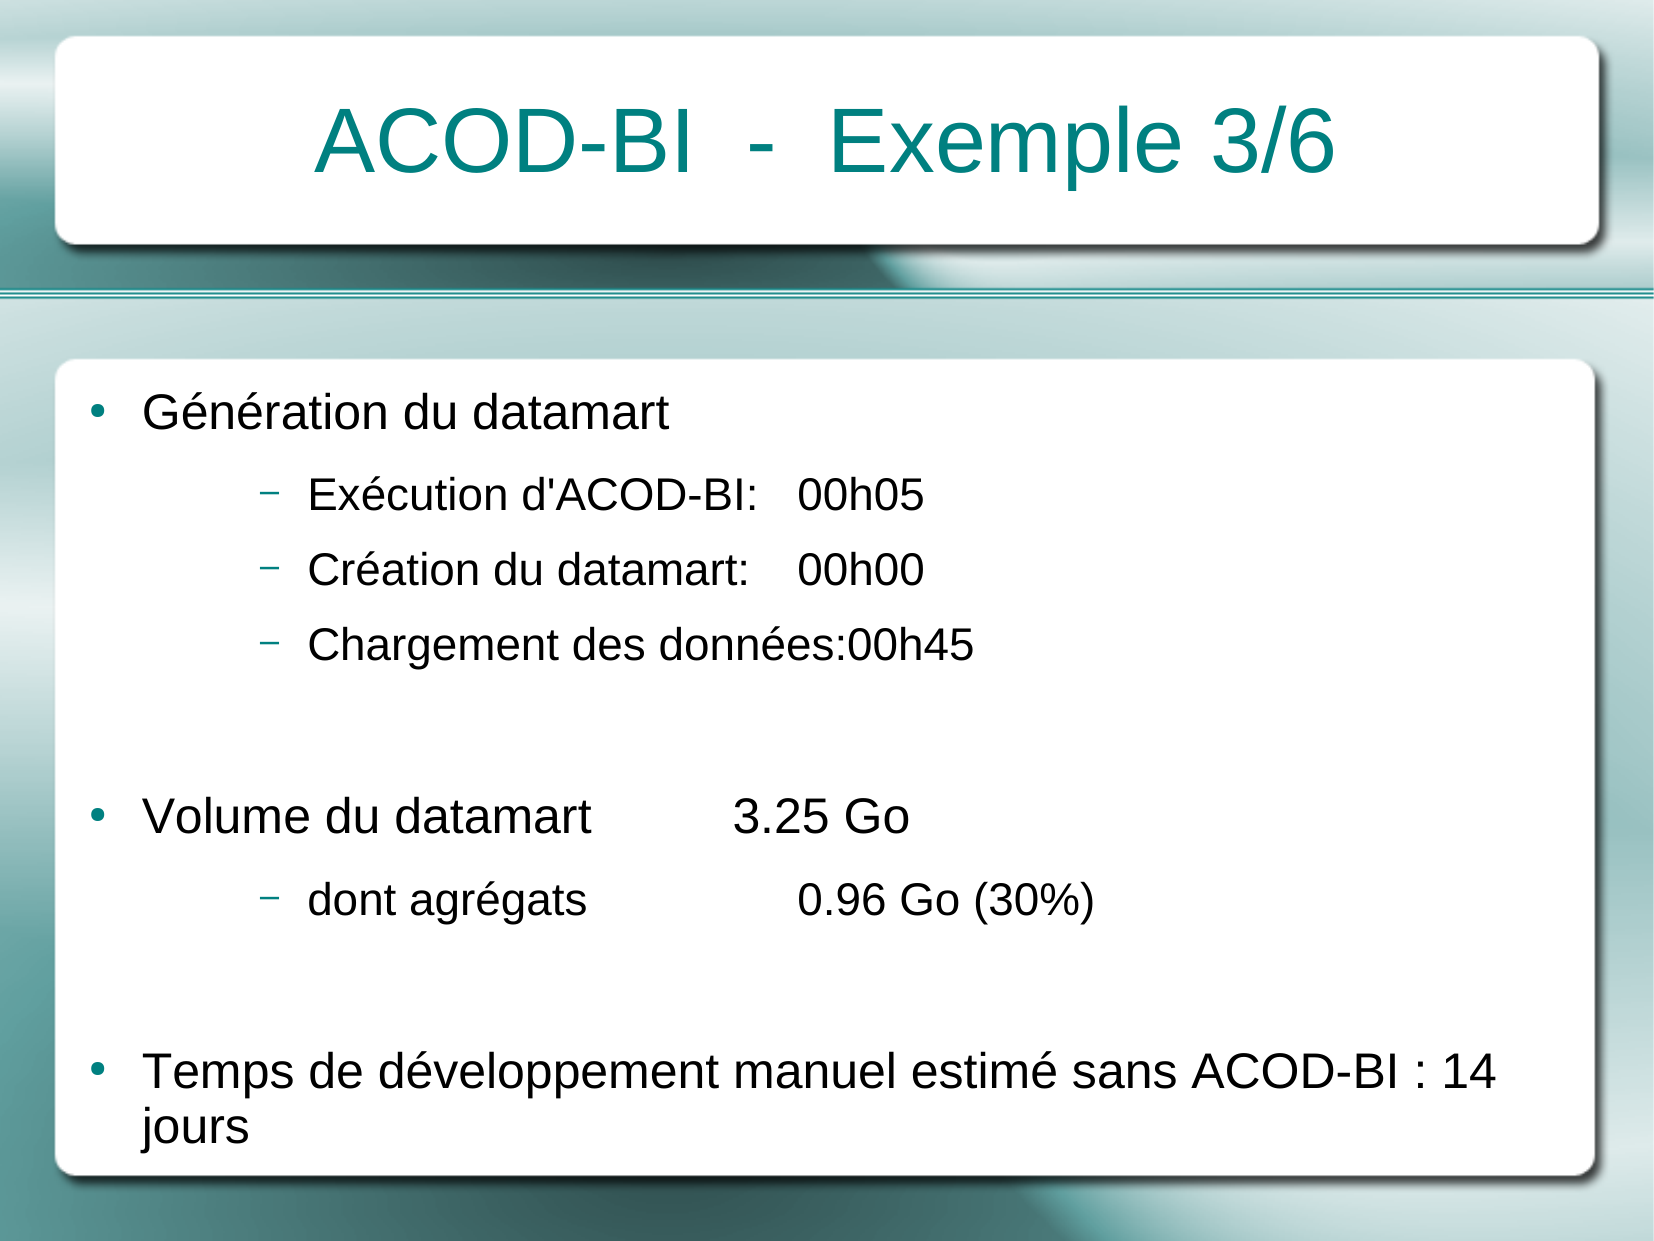

# ACOD-BI - Exemple 3/6
Génération du datamart
Exécution d'ACOD-BI:	00h05
Création du datamart:	00h00
Chargement des données:00h45
Volume du datamart		3.25 Go
dont agrégats 			0.96 Go (30%)
Temps de développement manuel estimé sans ACOD-BI : 14 jours